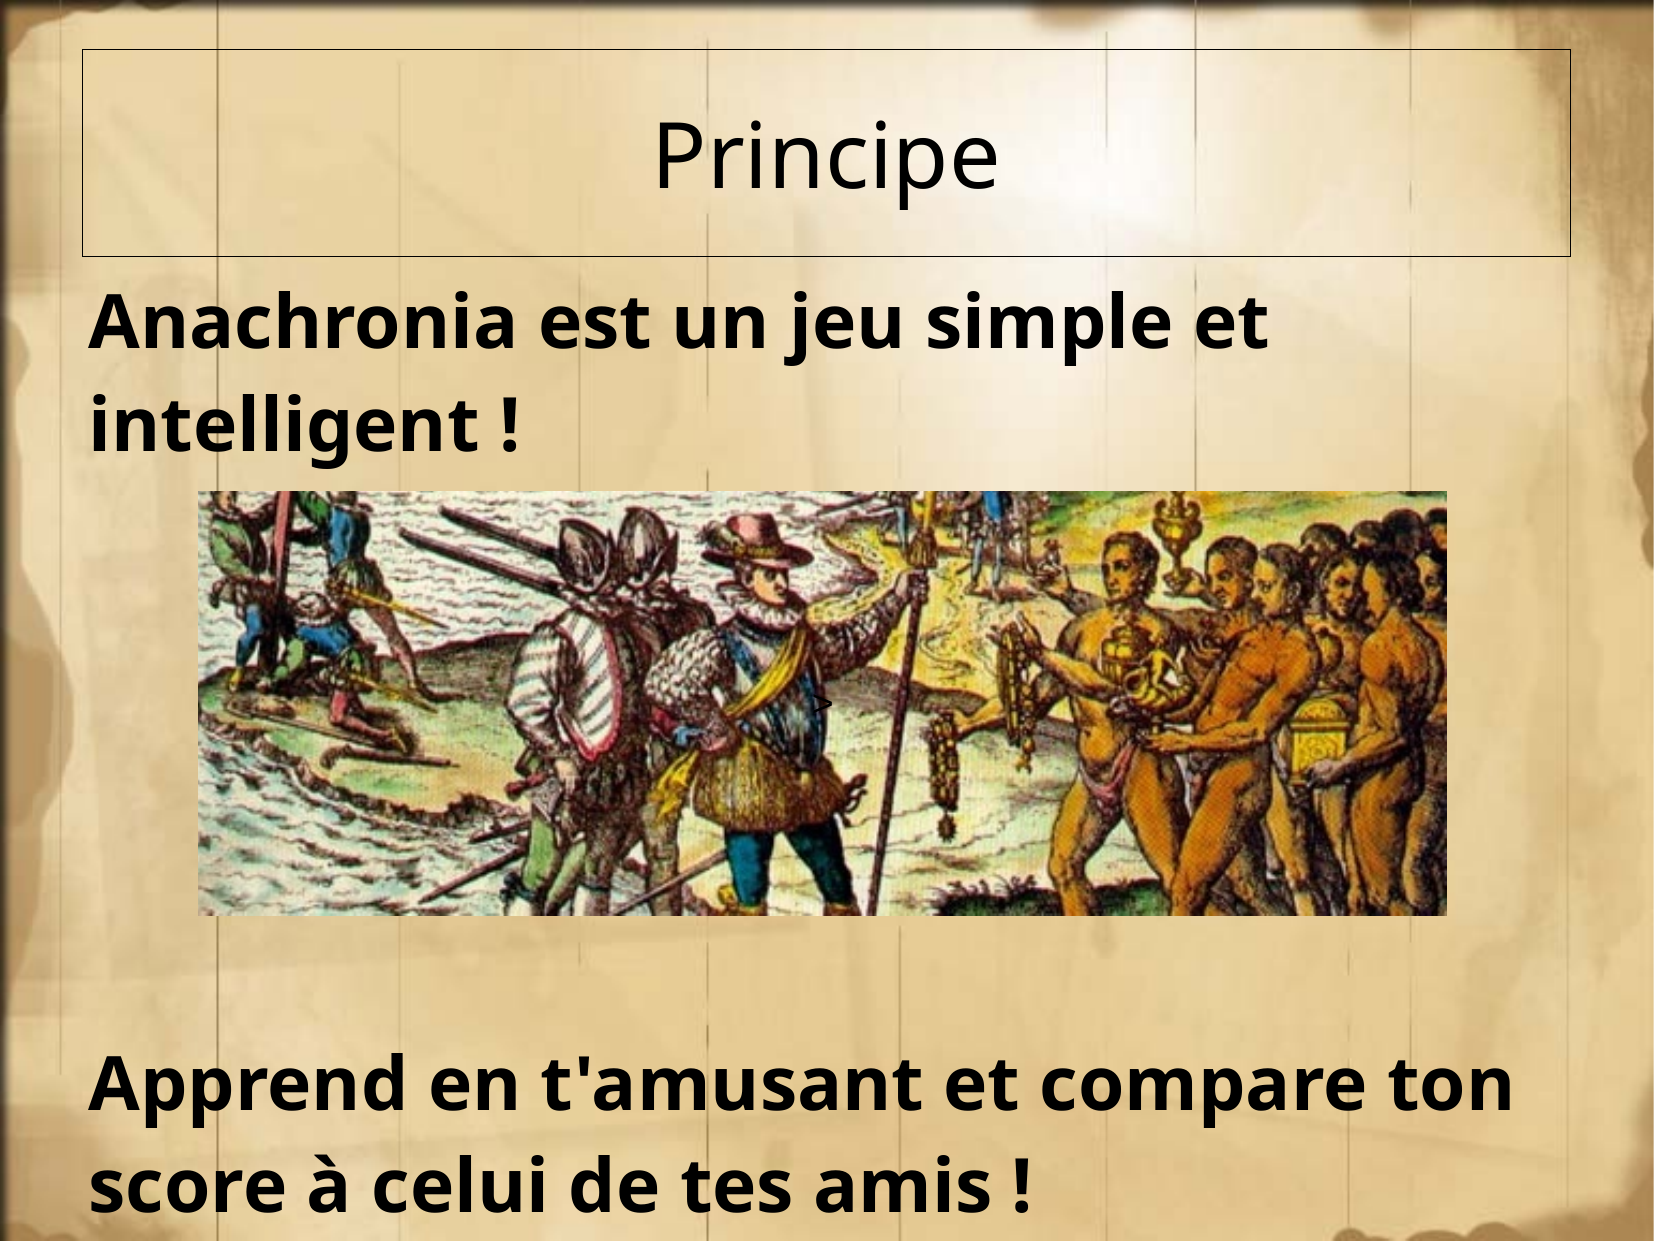

# Principe
Anachronia est un jeu simple et intelligent !
Apprend en t'amusant et compare ton score à celui de tes amis !
>